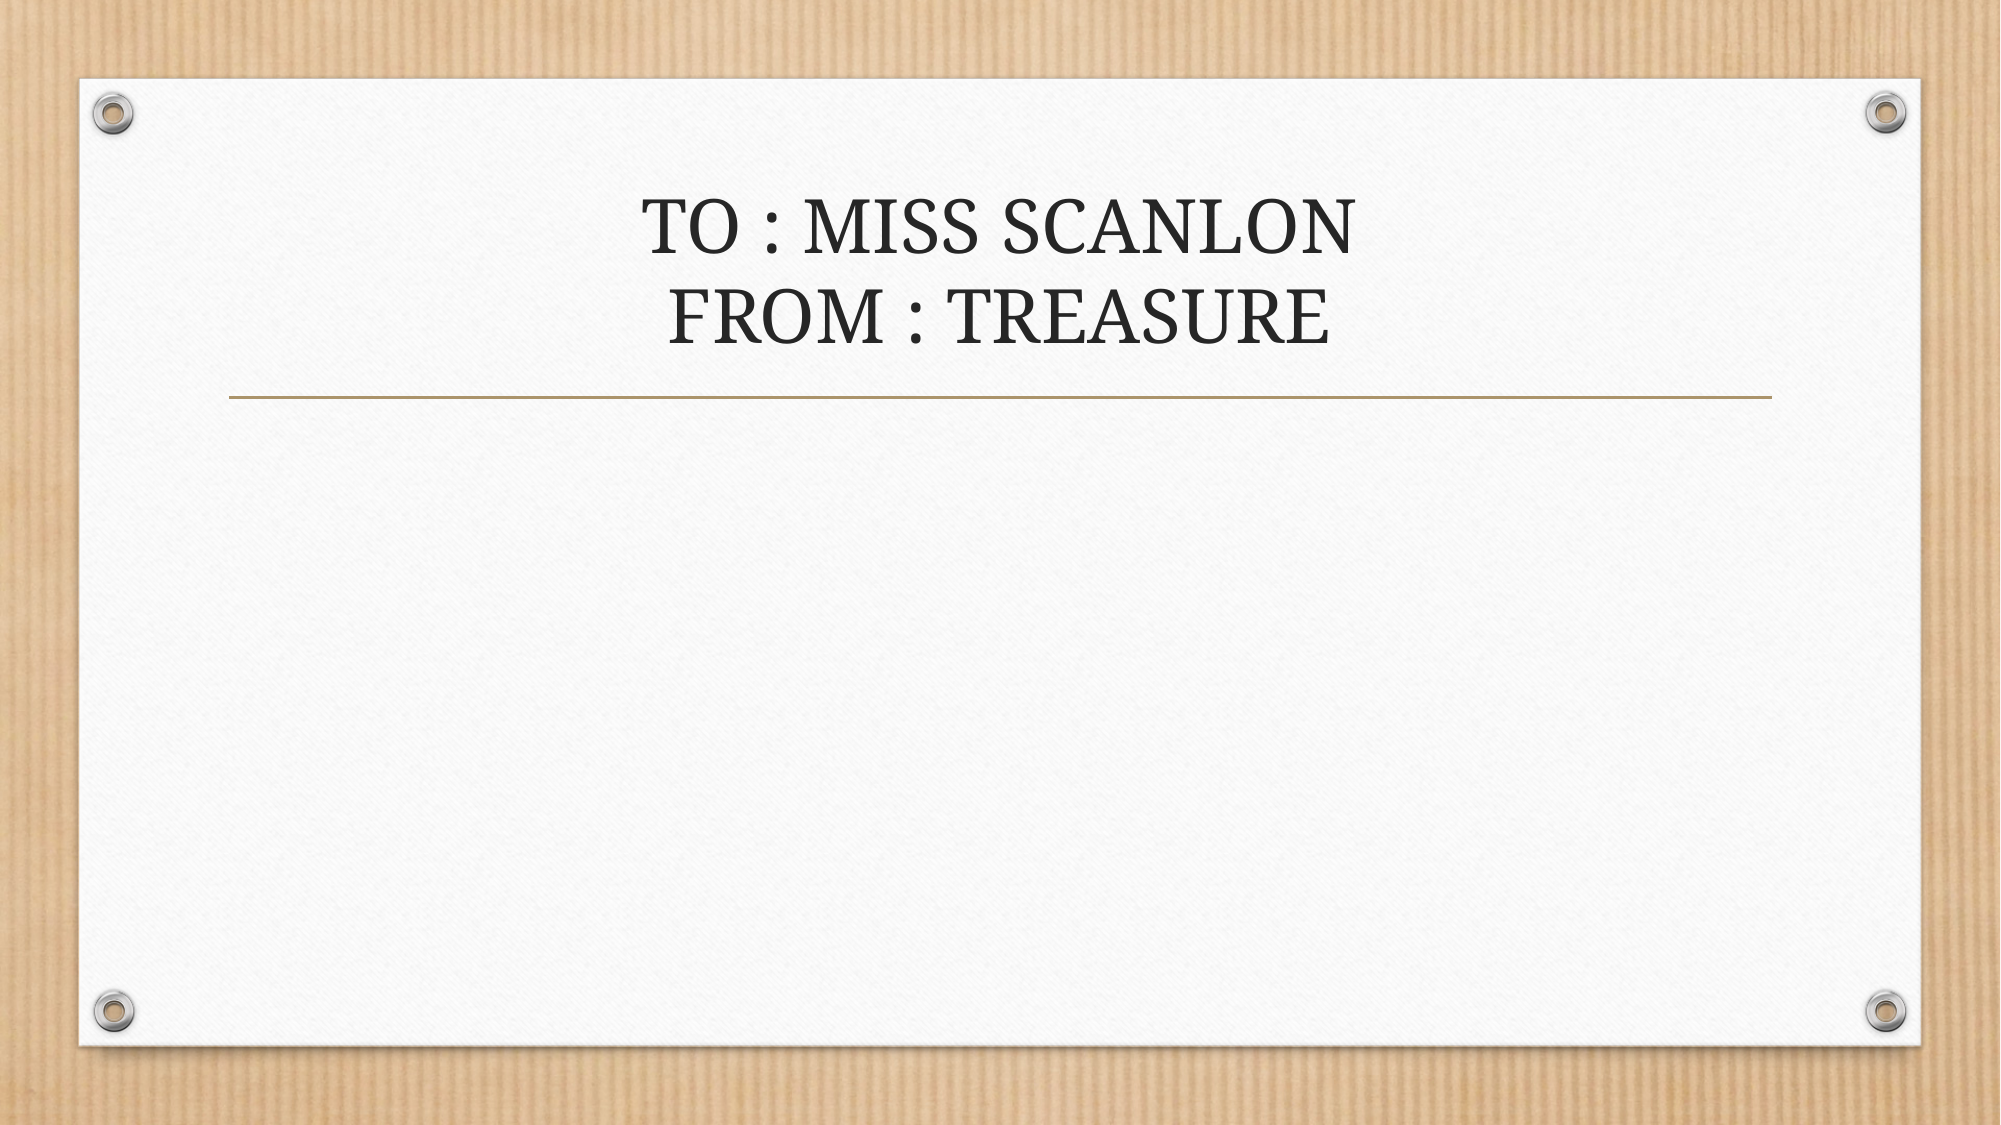

# TO : MISS SCANLON FROM : TREASURE